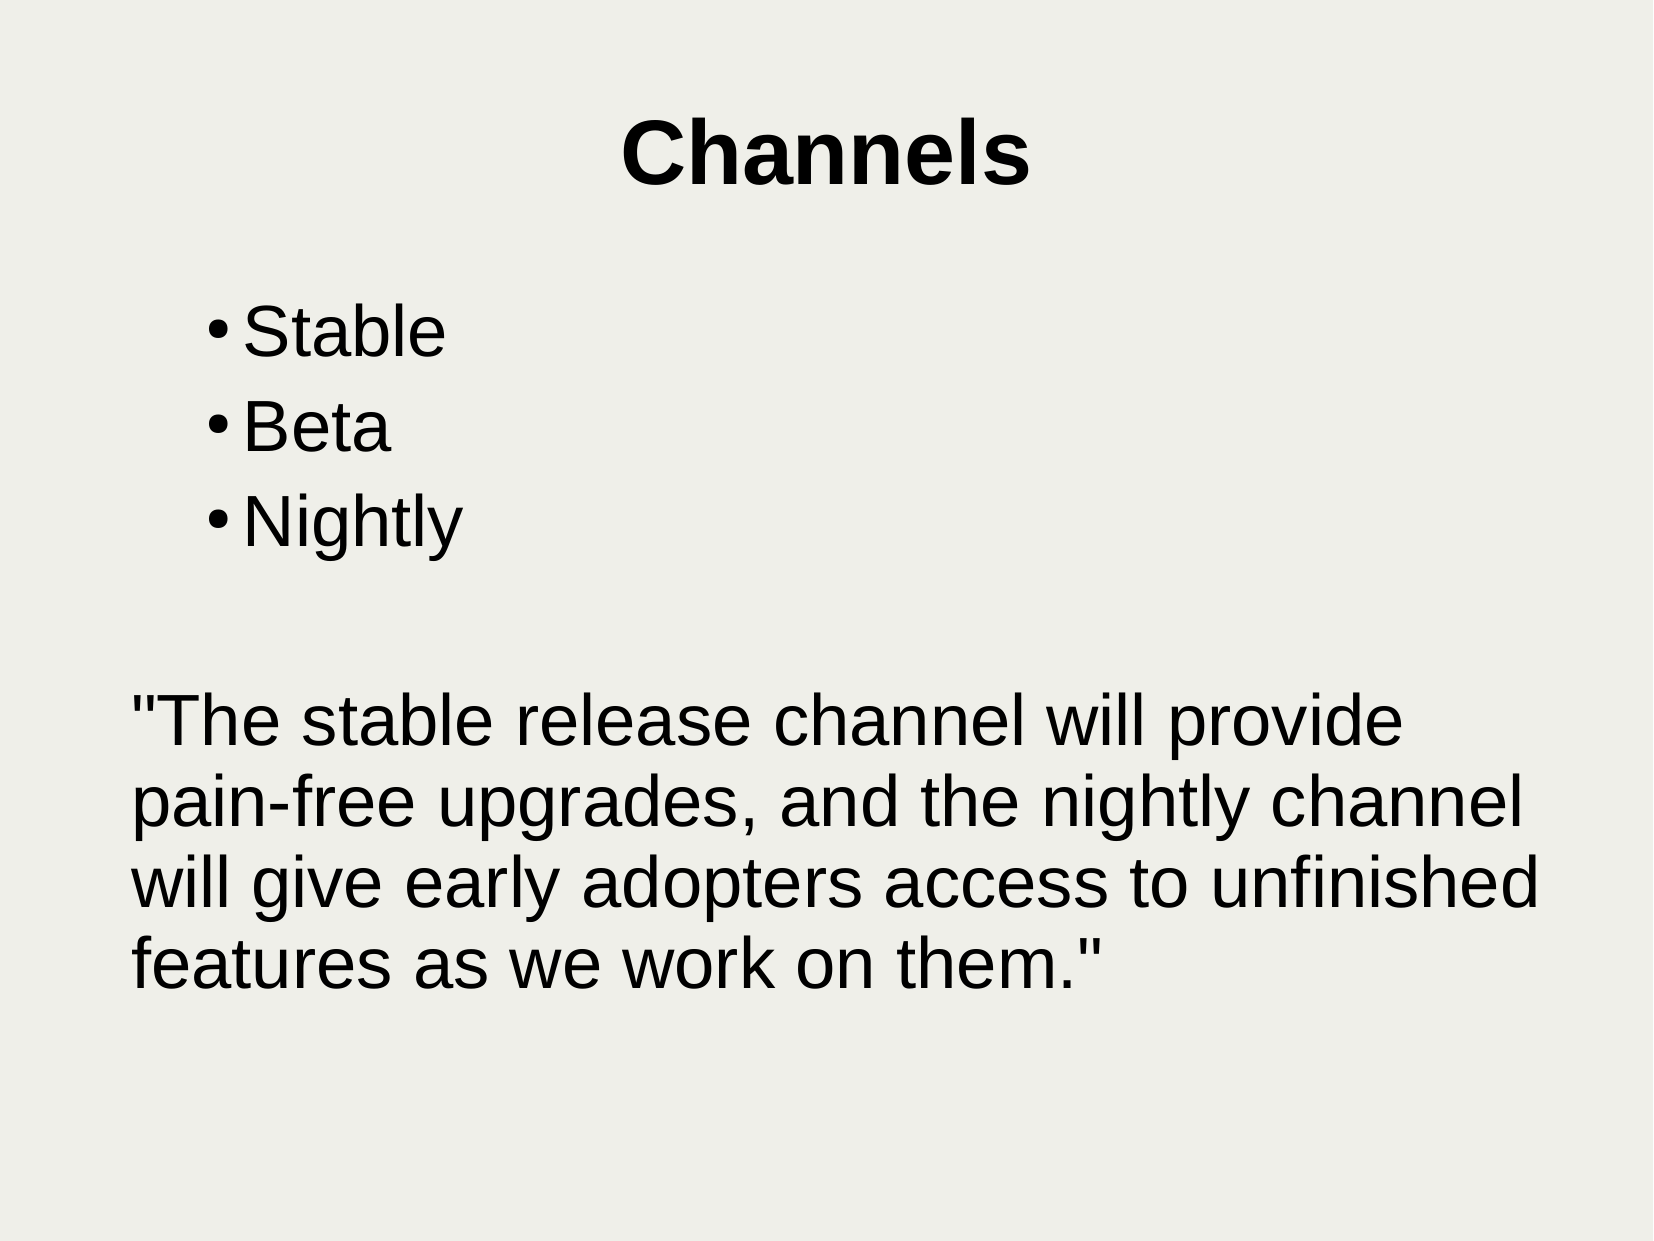

# Channels
Stable
Beta
Nightly
"The stable release channel will provide pain-free upgrades, and the nightly channel will give early adopters access to unfinished features as we work on them."